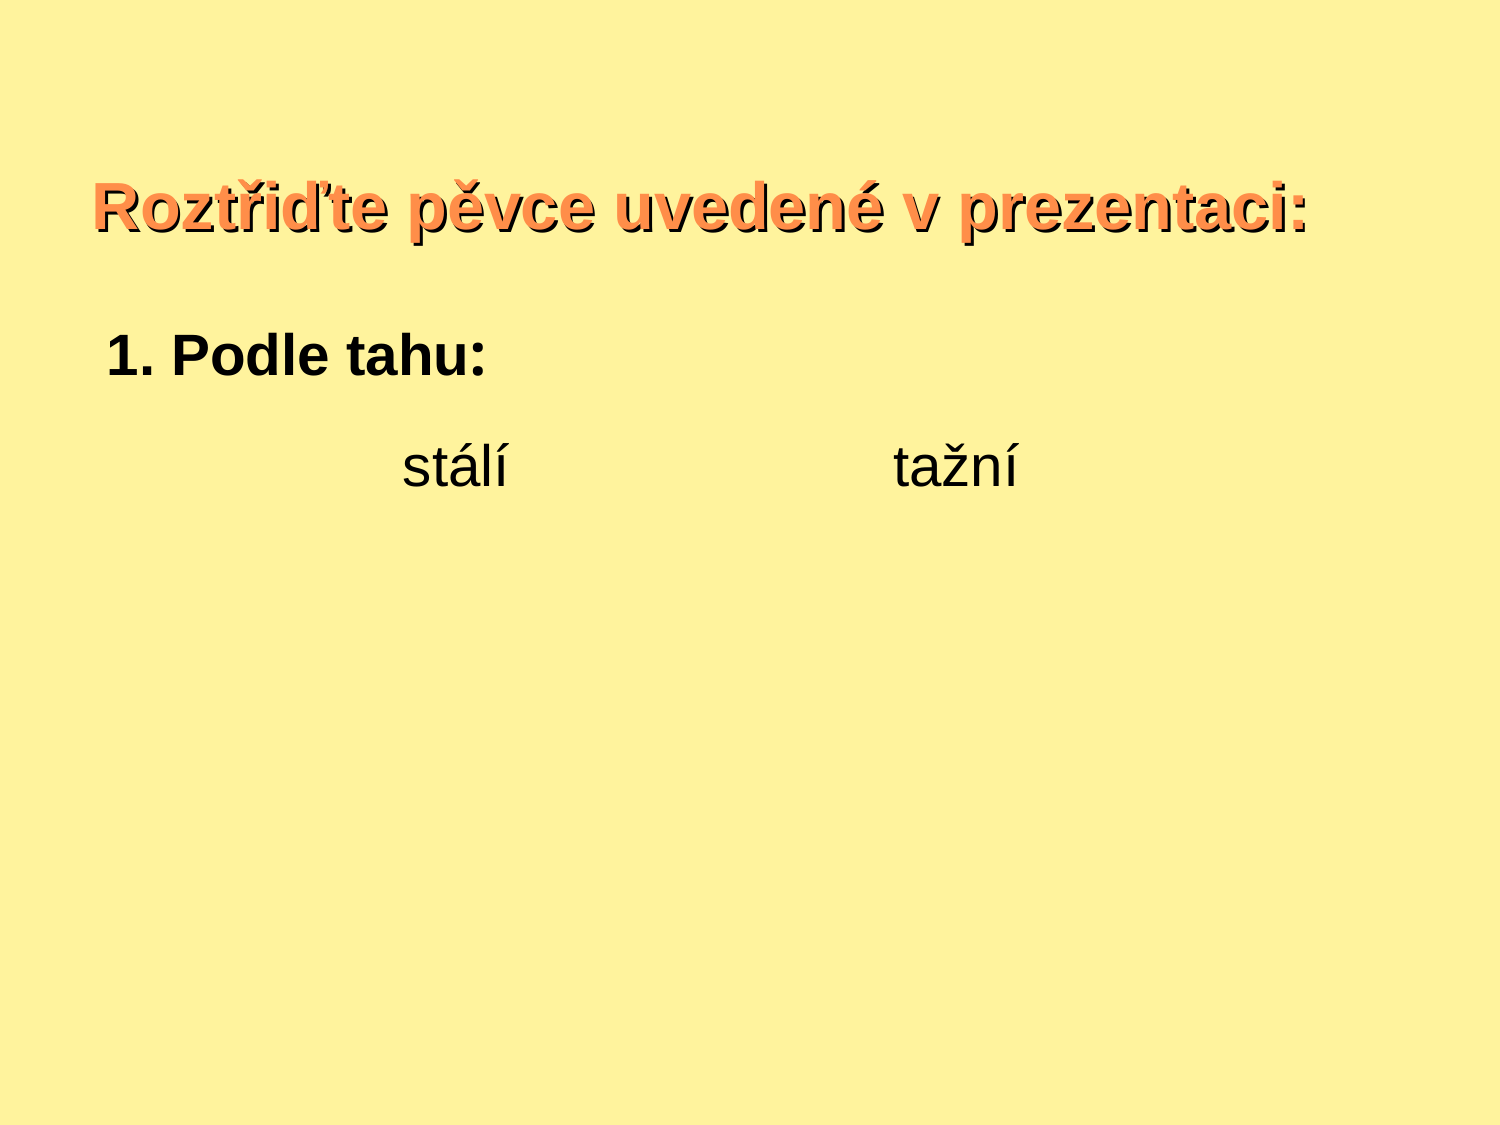

# Roztřiďte pěvce uvedené v prezentaci:
1. Podle tahu:
| stálí | tažní |
| --- | --- |
| | |